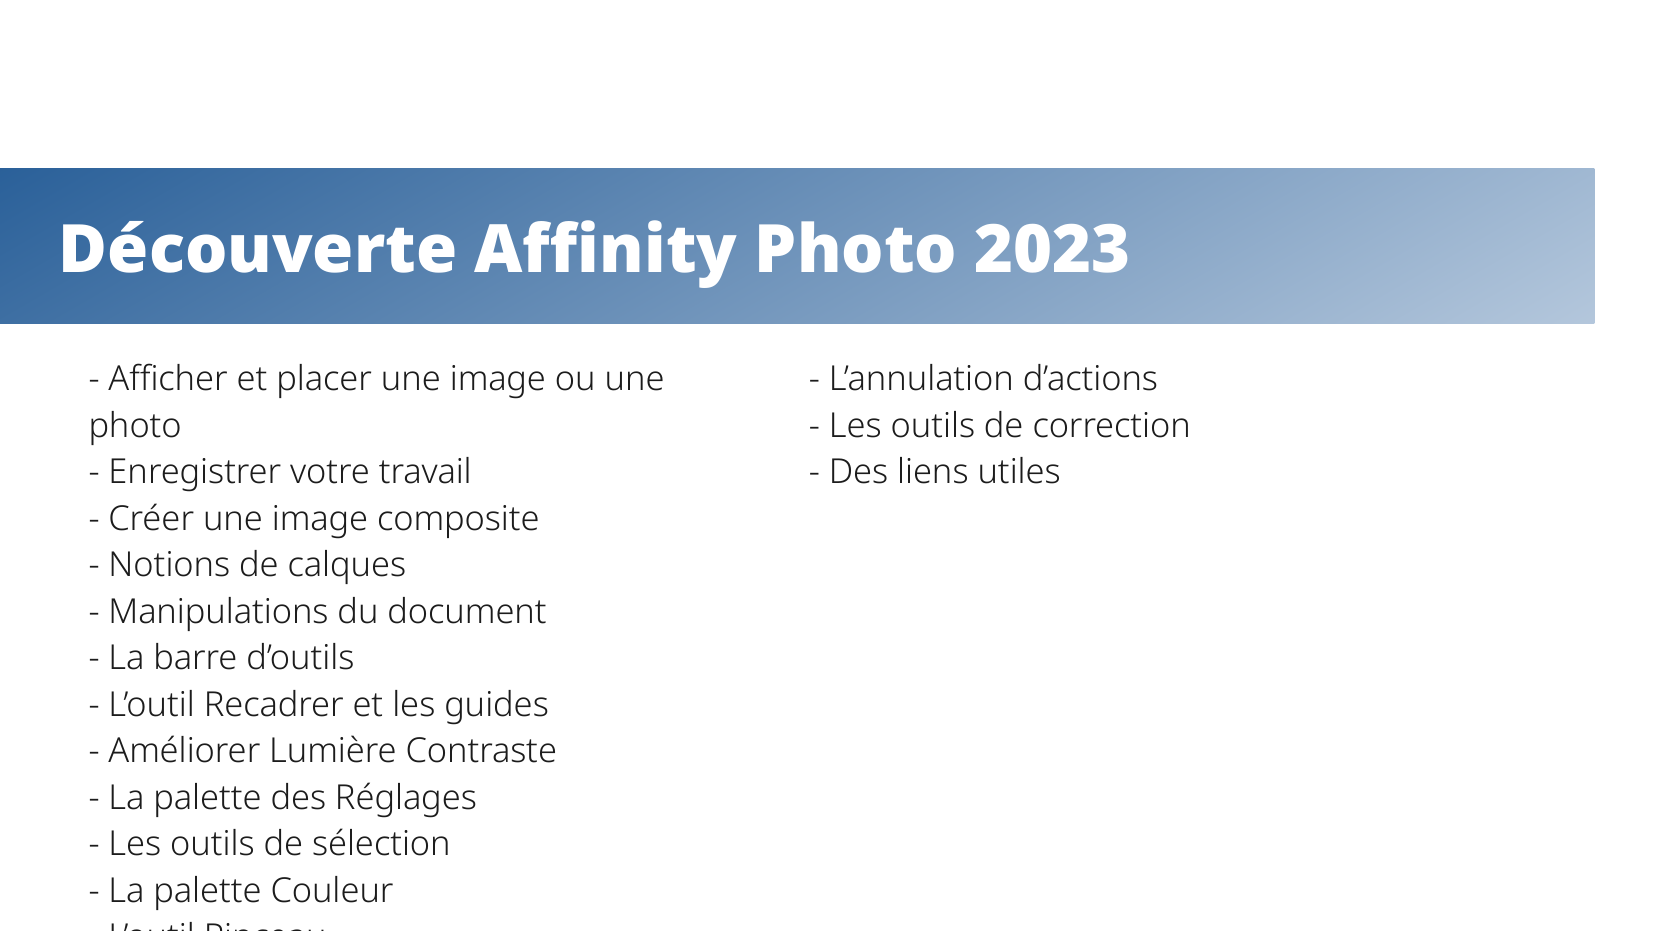

# Découverte Affinity Photo 2023
- Afficher et placer une image ou une photo
- Enregistrer votre travail
- Créer une image composite
- Notions de calques
- Manipulations du document
- La barre d’outils
- L’outil Recadrer et les guides
- Améliorer Lumière Contraste
- La palette des Réglages
- Les outils de sélection
- La palette Couleur
- L’outil Pinceau
- L’annulation d’actions
- Les outils de correction
- Des liens utiles